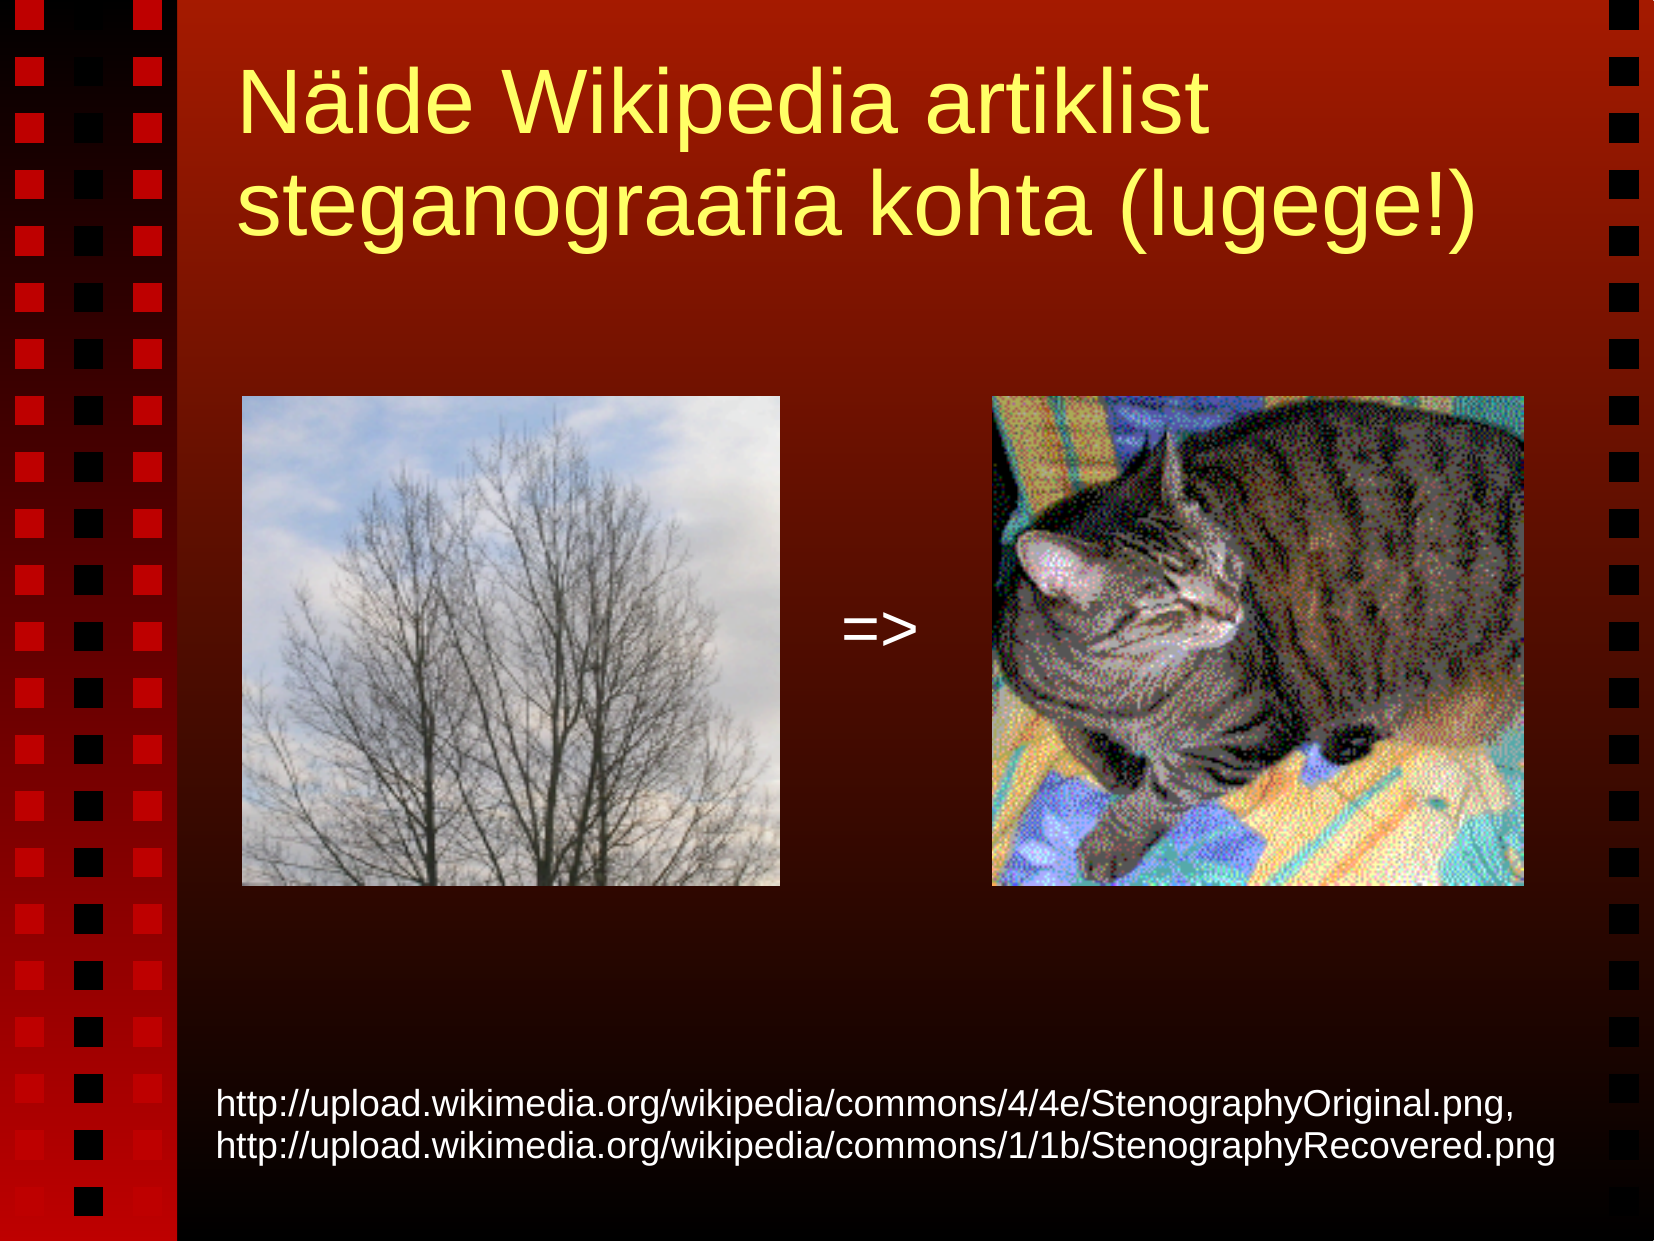

# Näide Wikipedia artiklist steganograafia kohta (lugege!)
=>
http://upload.wikimedia.org/wikipedia/commons/4/4e/StenographyOriginal.png,
http://upload.wikimedia.org/wikipedia/commons/1/1b/StenographyRecovered.png